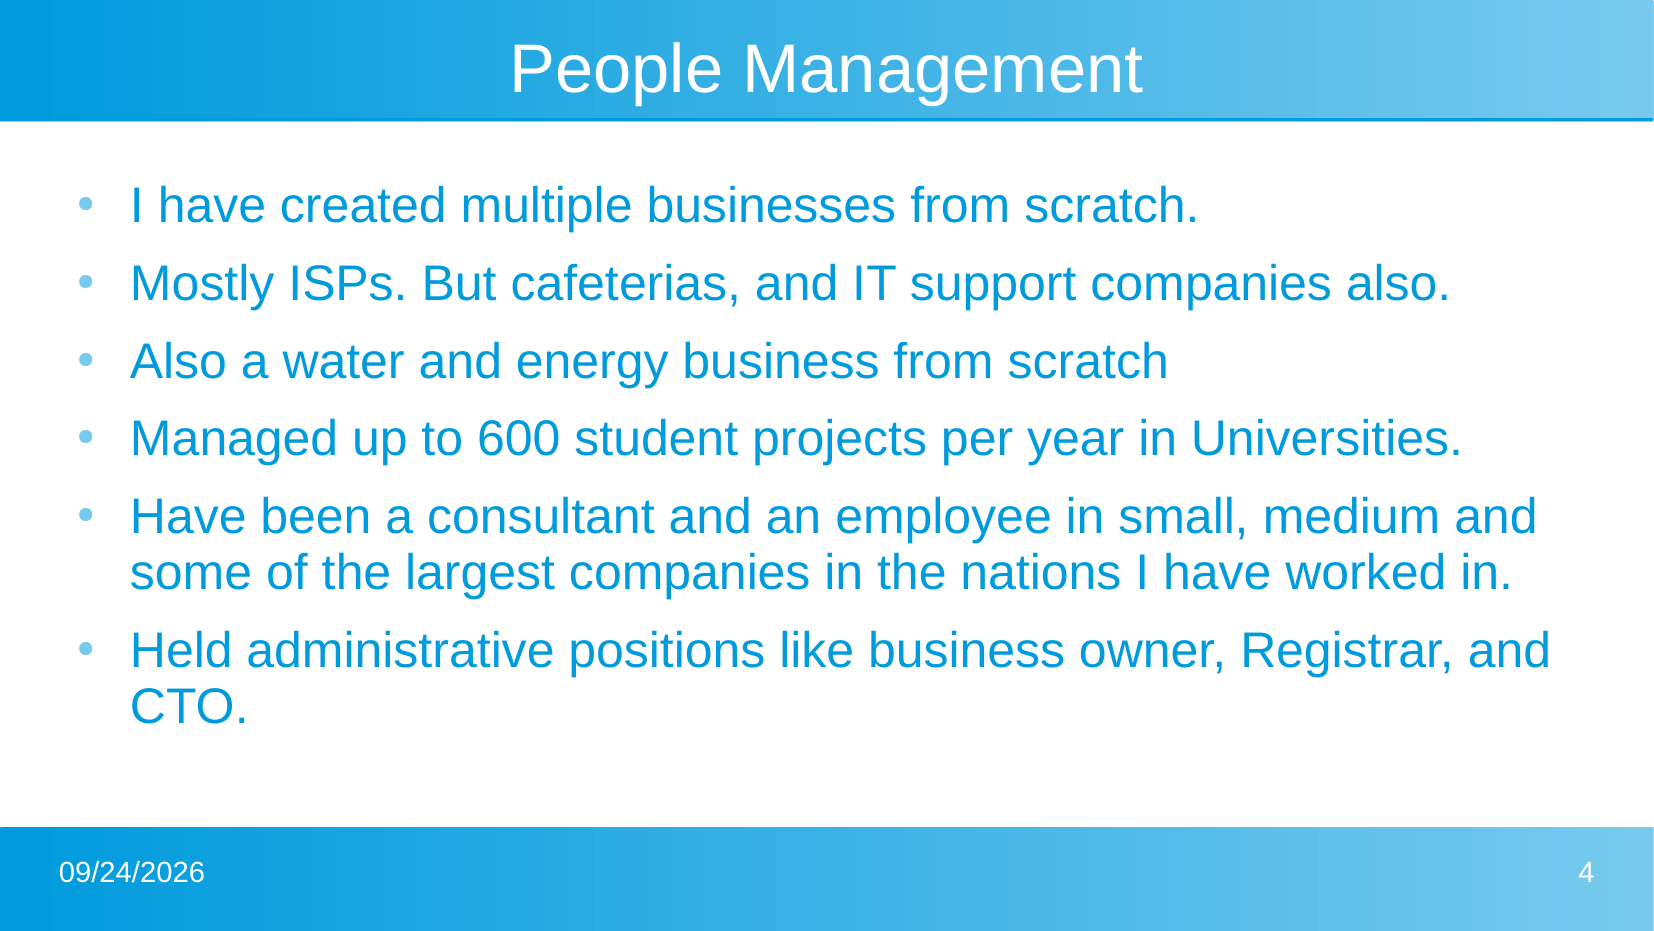

# People Management
I have created multiple businesses from scratch.
Mostly ISPs. But cafeterias, and IT support companies also.
Also a water and energy business from scratch
Managed up to 600 student projects per year in Universities.
Have been a consultant and an employee in small, medium and some of the largest companies in the nations I have worked in.
Held administrative positions like business owner, Registrar, and CTO.
4